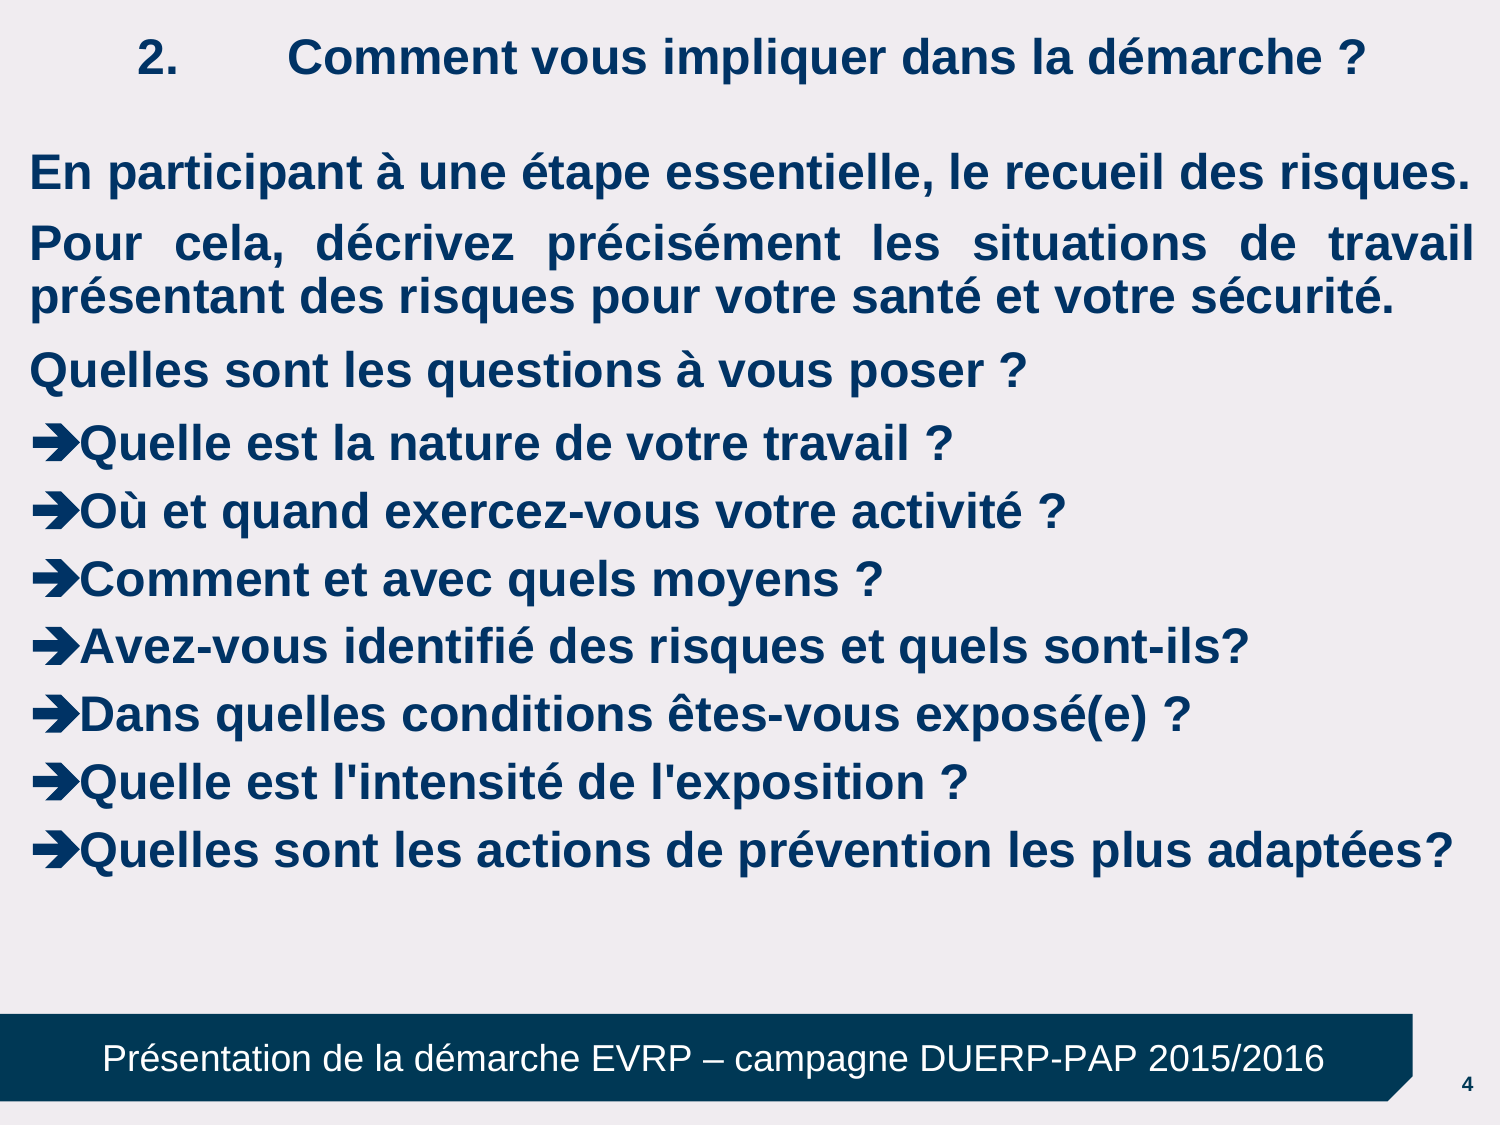

# 2.	Comment vous impliquer dans la démarche ?
En participant à une étape essentielle, le recueil des risques.
Pour cela, décrivez précisément les situations de travail présentant des risques pour votre santé et votre sécurité.
Quelles sont les questions à vous poser ?
Quelle est la nature de votre travail ?
Où et quand exercez-vous votre activité ?
Comment et avec quels moyens ?
Avez-vous identifié des risques et quels sont-ils?
Dans quelles conditions êtes-vous exposé(e) ?
Quelle est l'intensité de l'exposition ?
Quelles sont les actions de prévention les plus adaptées?